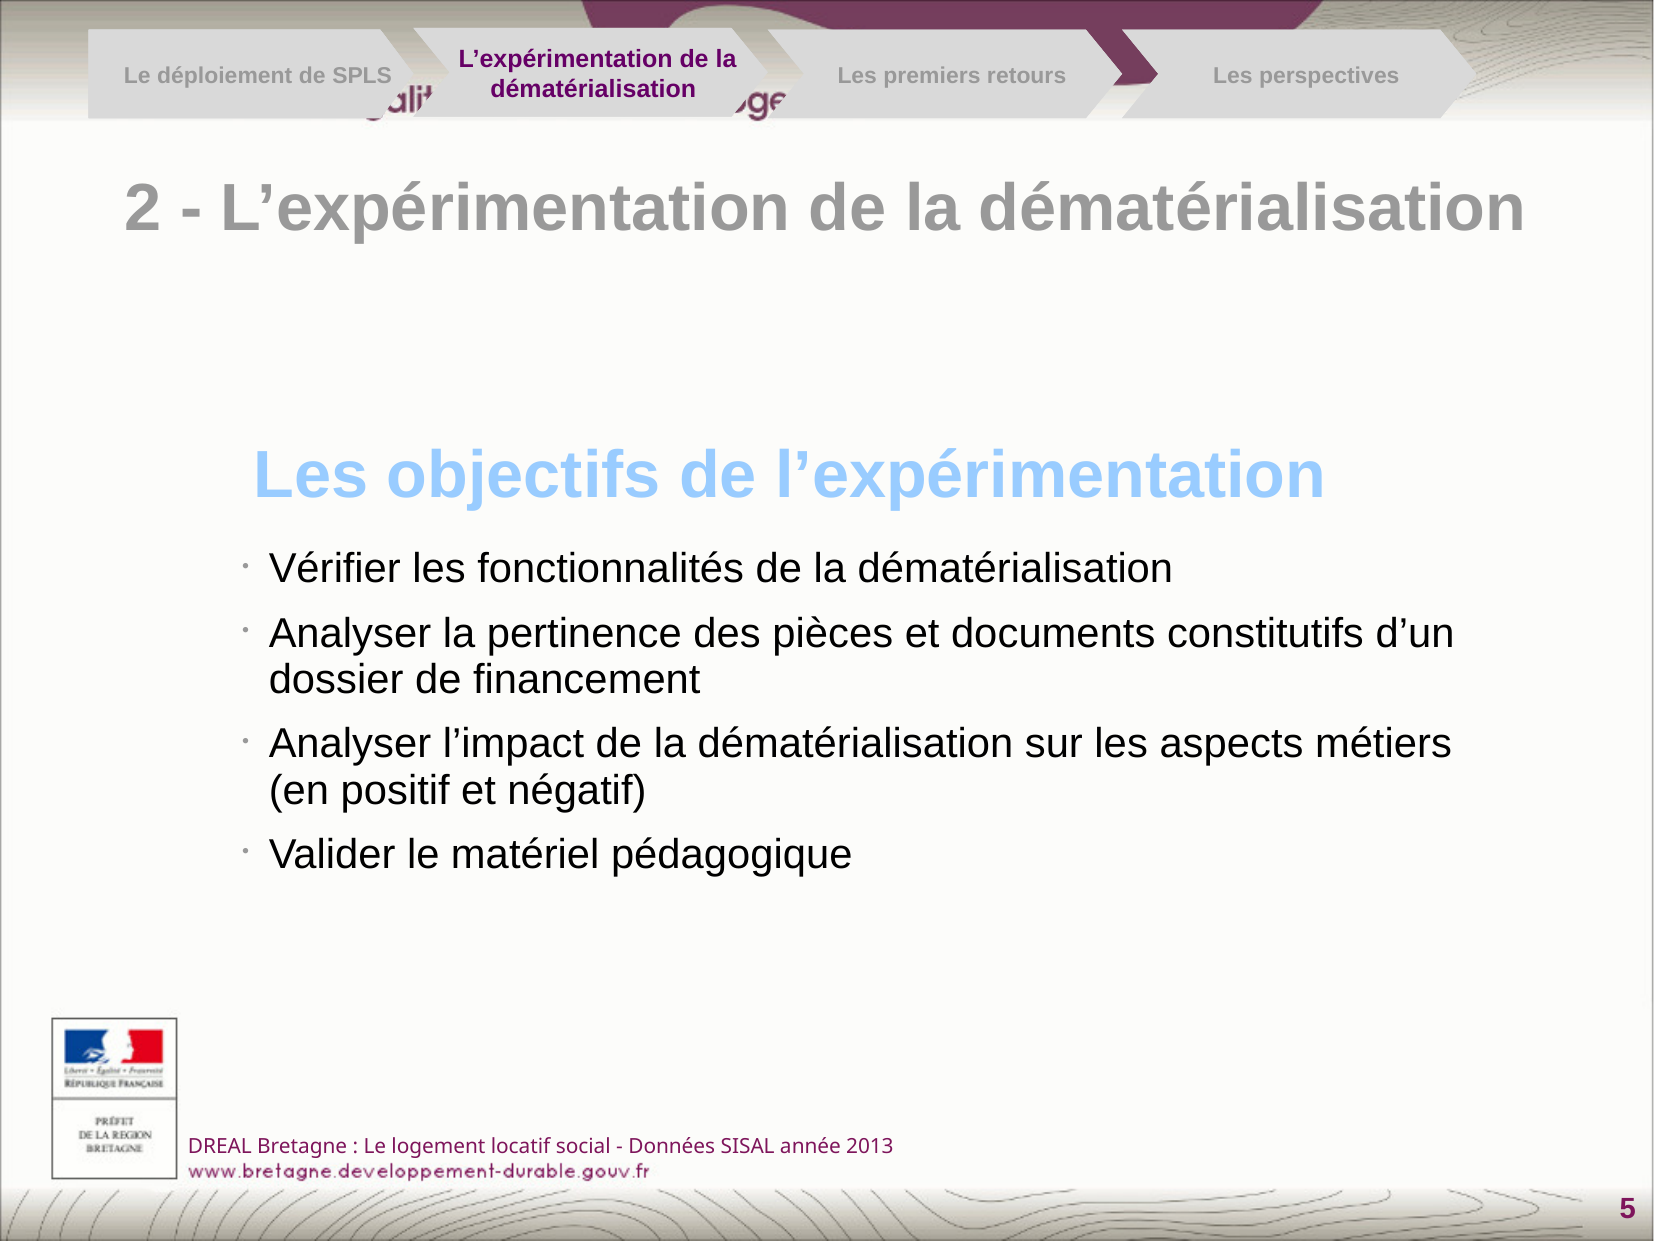

Les premiers retours
Le déploiement de SPLS
Le déploiement de SPLS
L’expérimentation de la dématérialisation
Les perspectives
L’expérimentation de la dématérialisation
Le déploiement de SPLS
Le déploiement de SPLS
Les premiers retours
Les perspectives
# 2 - L’expérimentation de la dématérialisation
Les objectifs de l’expérimentation
Vérifier les fonctionnalités de la dématérialisation
Analyser la pertinence des pièces et documents constitutifs d’un dossier de financement
Analyser l’impact de la dématérialisation sur les aspects métiers (en positif et négatif)
Valider le matériel pédagogique
DREAL Bretagne : Le logement locatif social - Données SISAL année 2013